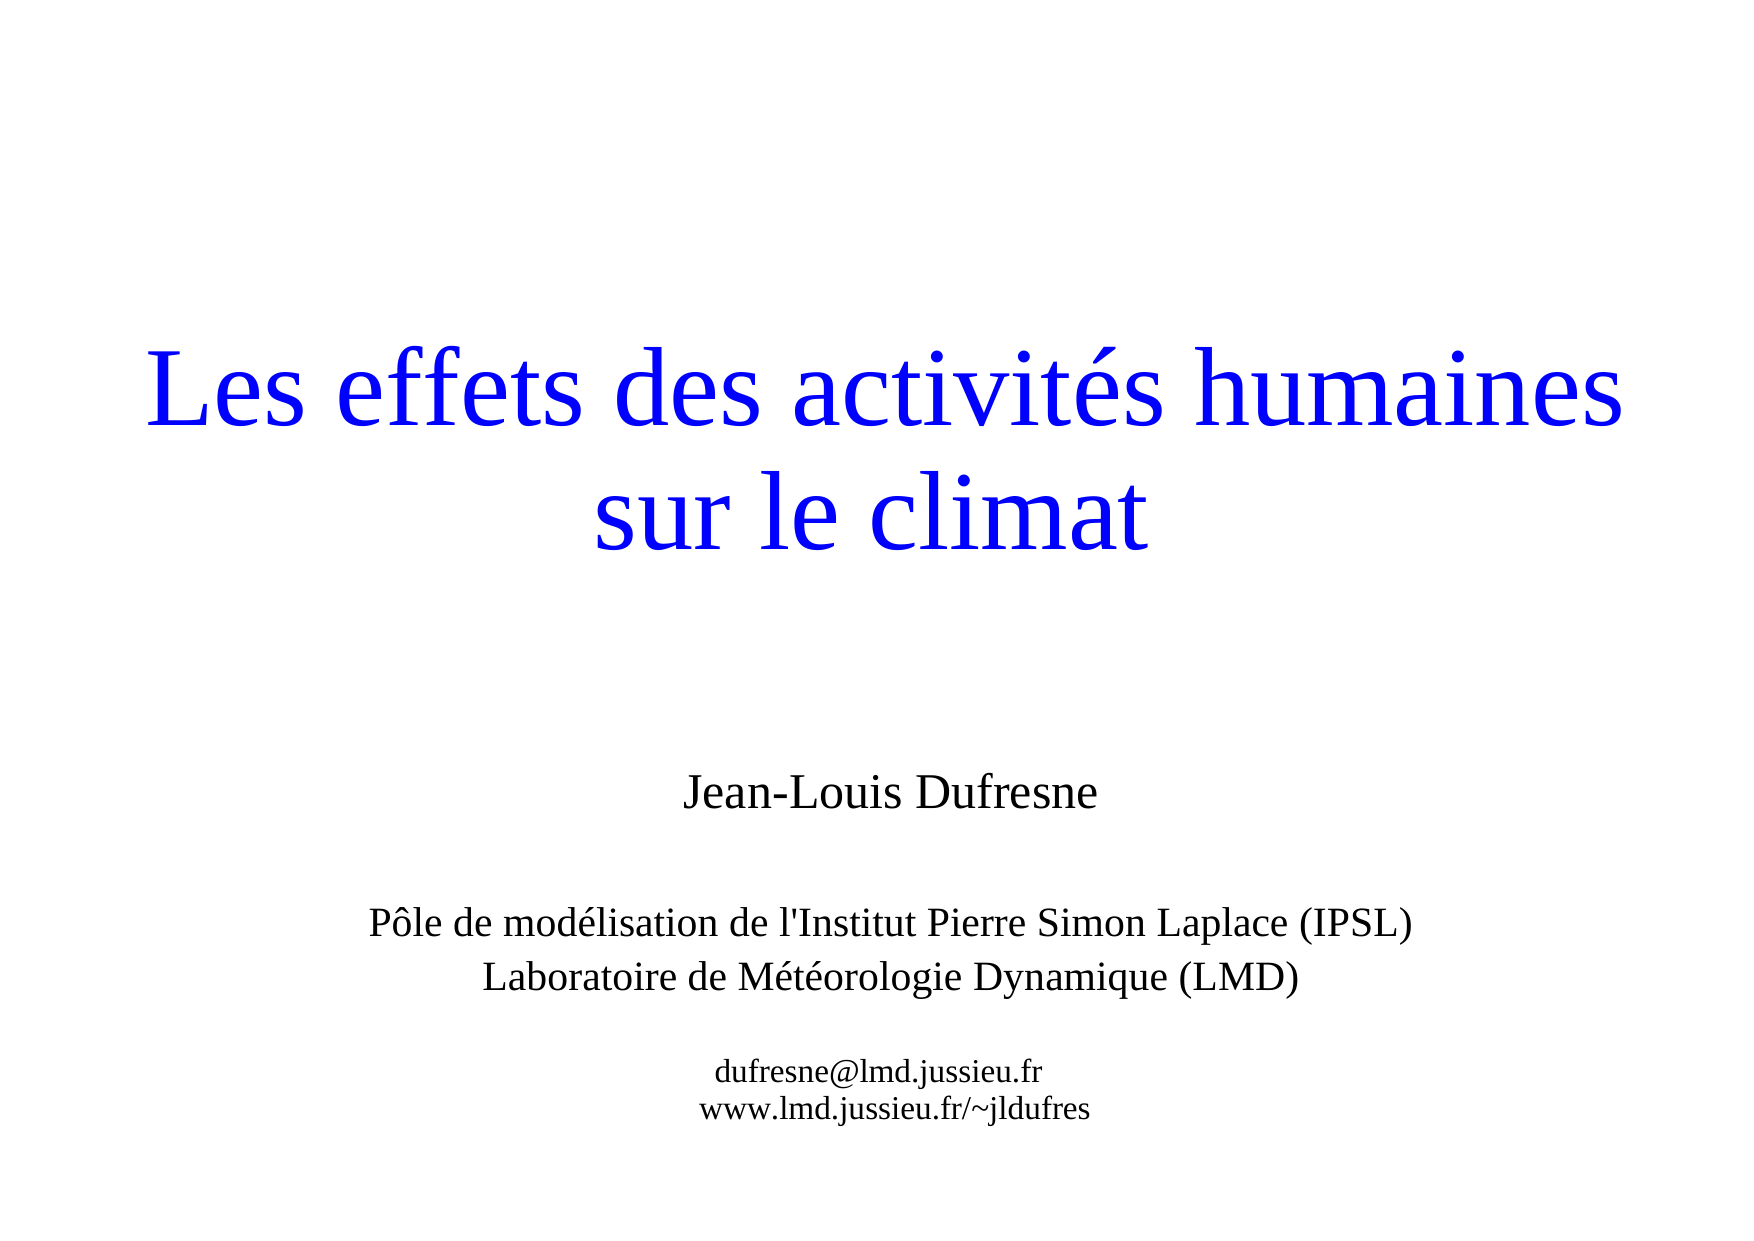

Les effets des activités humaines sur le climat
Jean-Louis Dufresne
Pôle de modélisation de l'Institut Pierre Simon Laplace (IPSL)‏
Laboratoire de Météorologie Dynamique (LMD)‏
dufresne@lmd.jussieu.fr
 www.lmd.jussieu.fr/~jldufres